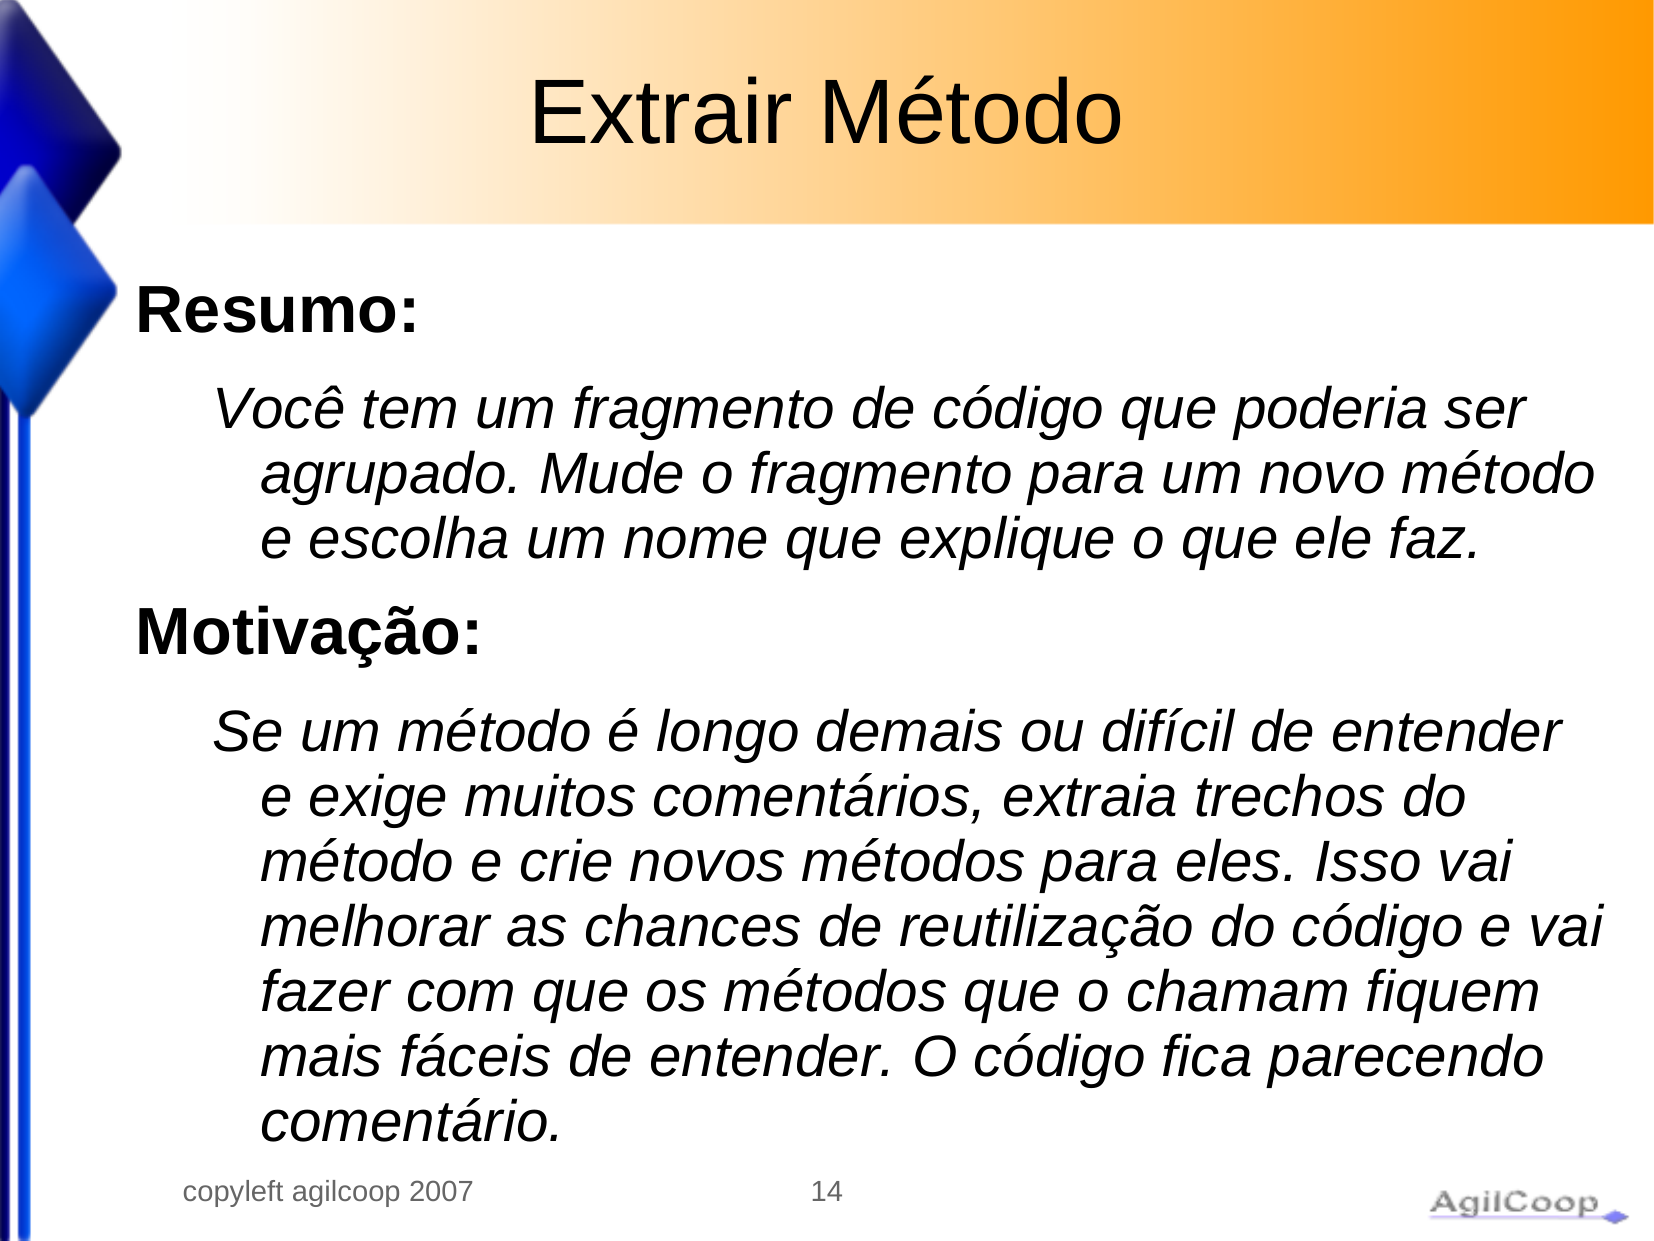

# Extrair Método
Resumo:
Você tem um fragmento de código que poderia ser agrupado. Mude o fragmento para um novo método e escolha um nome que explique o que ele faz.
Motivação:
Se um método é longo demais ou difícil de entender e exige muitos comentários, extraia trechos do método e crie novos métodos para eles. Isso vai melhorar as chances de reutilização do código e vai fazer com que os métodos que o chamam fiquem mais fáceis de entender. O código fica parecendo comentário.
copyleft agilcoop 2007
14